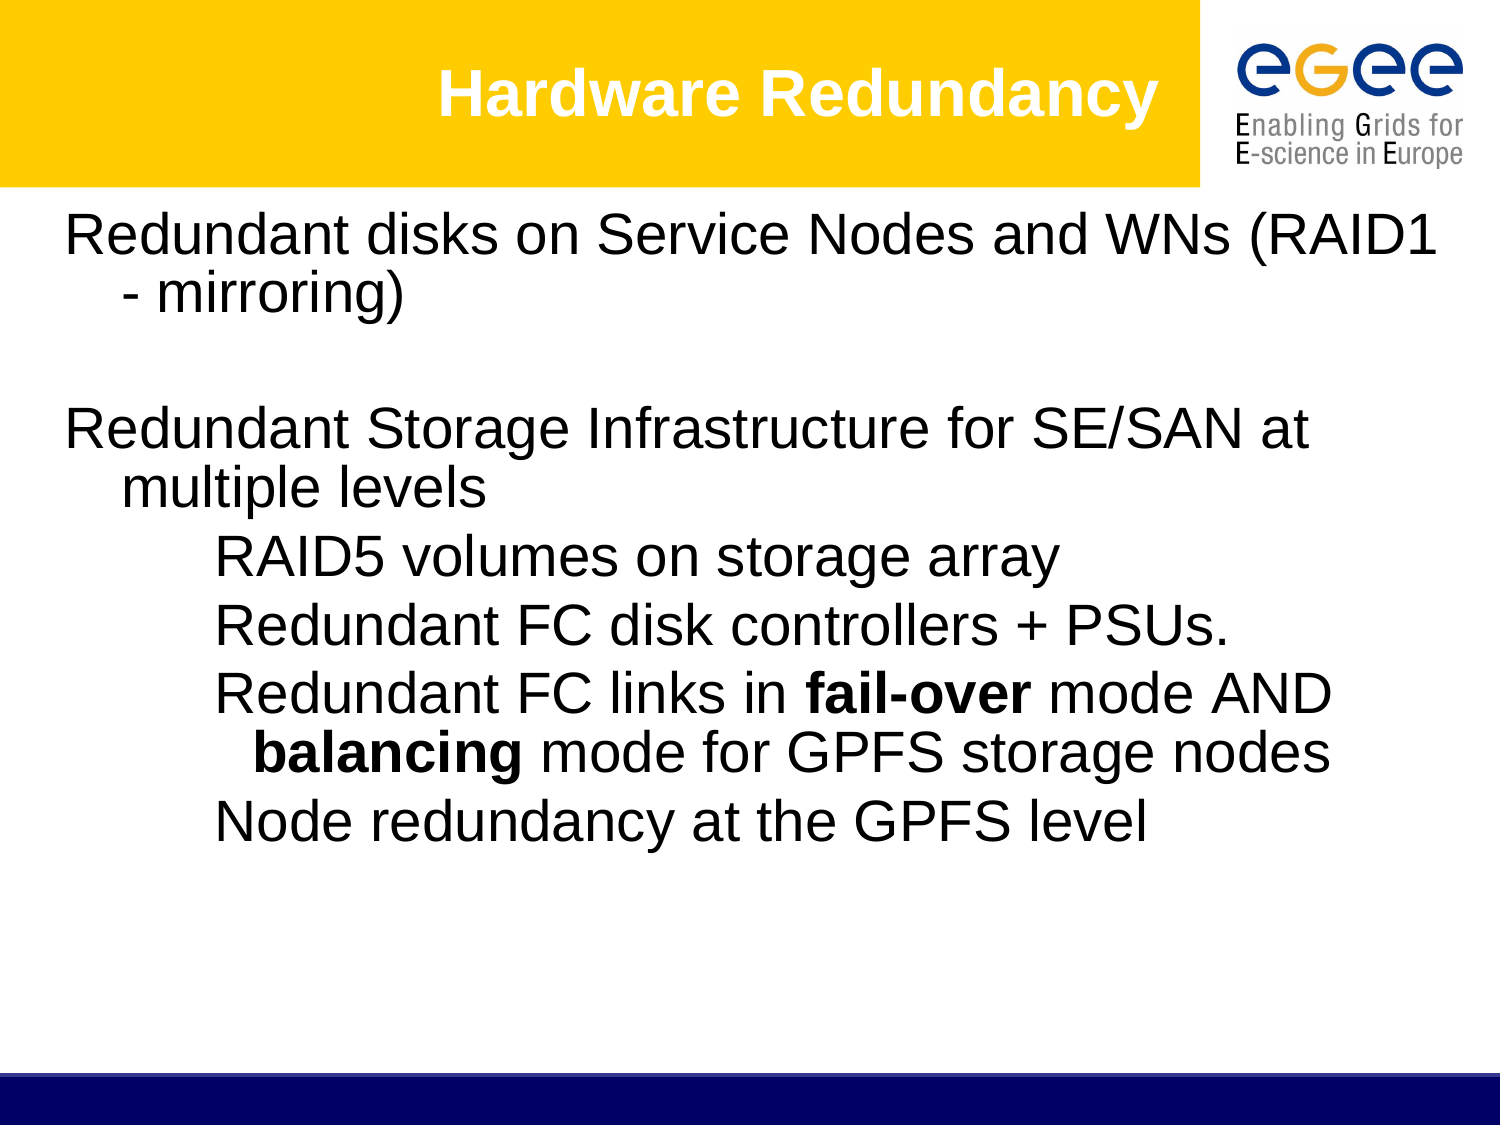

# Hardware Redundancy
Redundant disks on Service Nodes and WNs (RAID1 - mirroring)
Redundant Storage Infrastructure for SE/SAN at multiple levels
RAID5 volumes on storage array
Redundant FC disk controllers + PSUs.
Redundant FC links in fail-over mode AND balancing mode for GPFS storage nodes
Node redundancy at the GPFS level